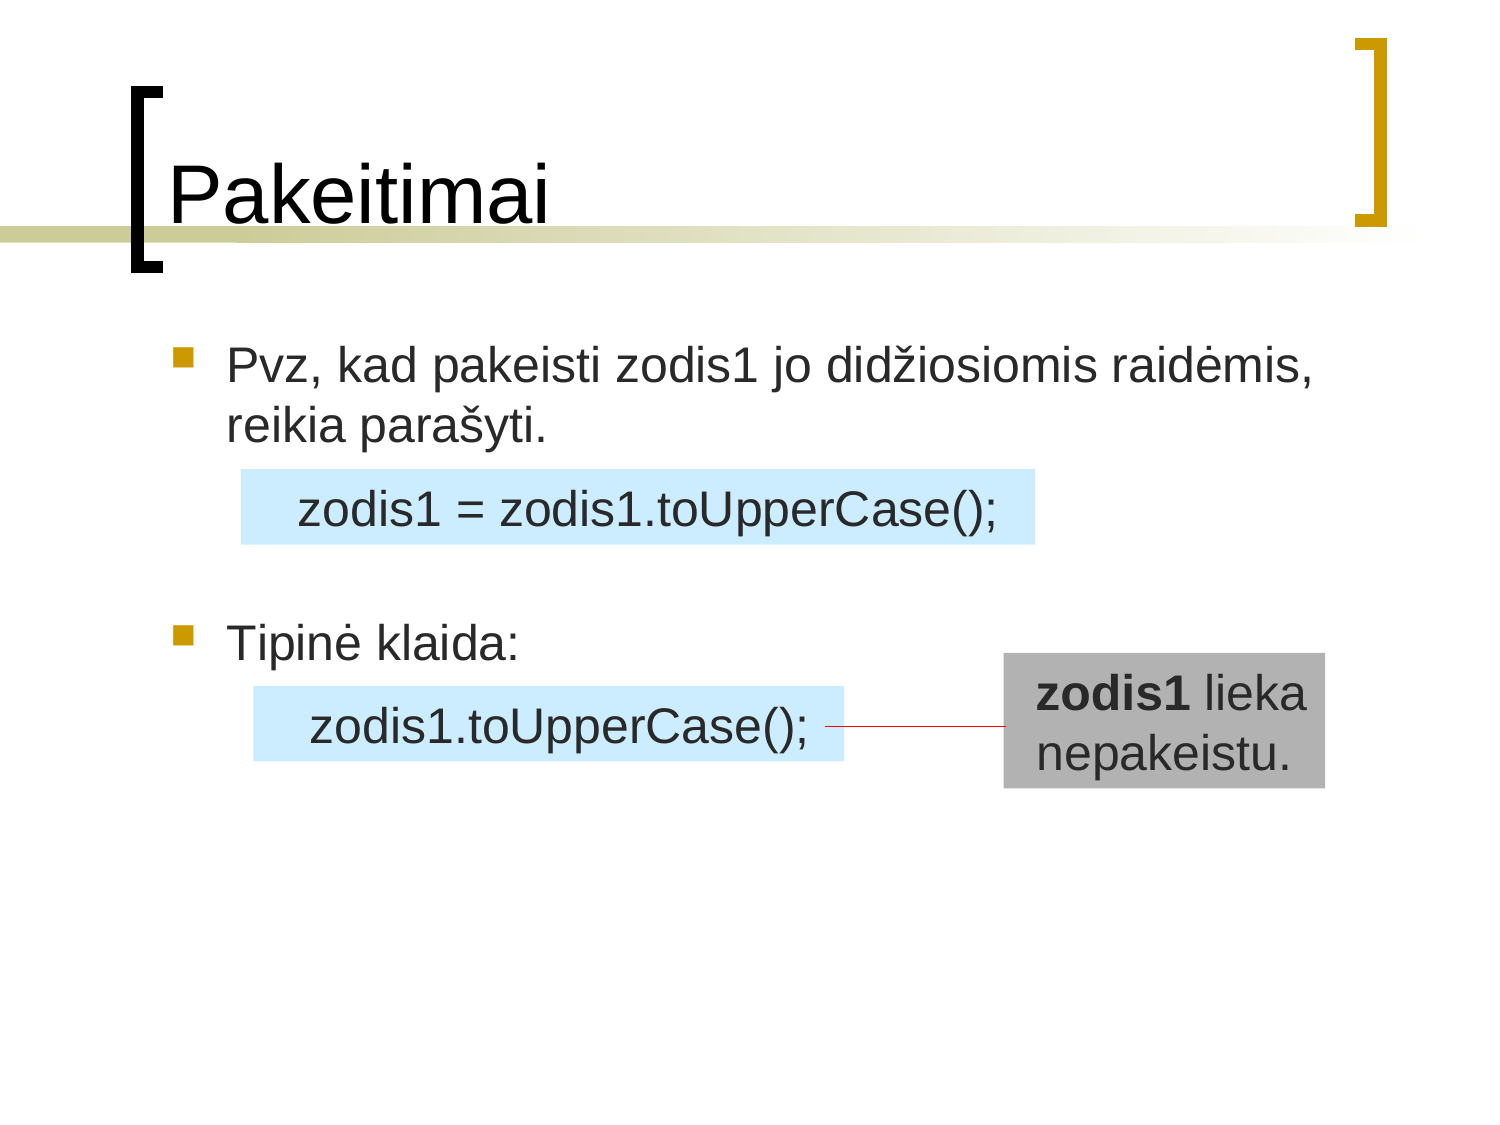

# Pakeitimai
Pvz, kad pakeisti zodis1 jo didžiosiomis raidėmis, reikia parašyti.
Tipinė klaida:
 zodis1 = zodis1.toUpperCase();
 zodis1 lieka nepakeistu.
 zodis1.toUpperCase();